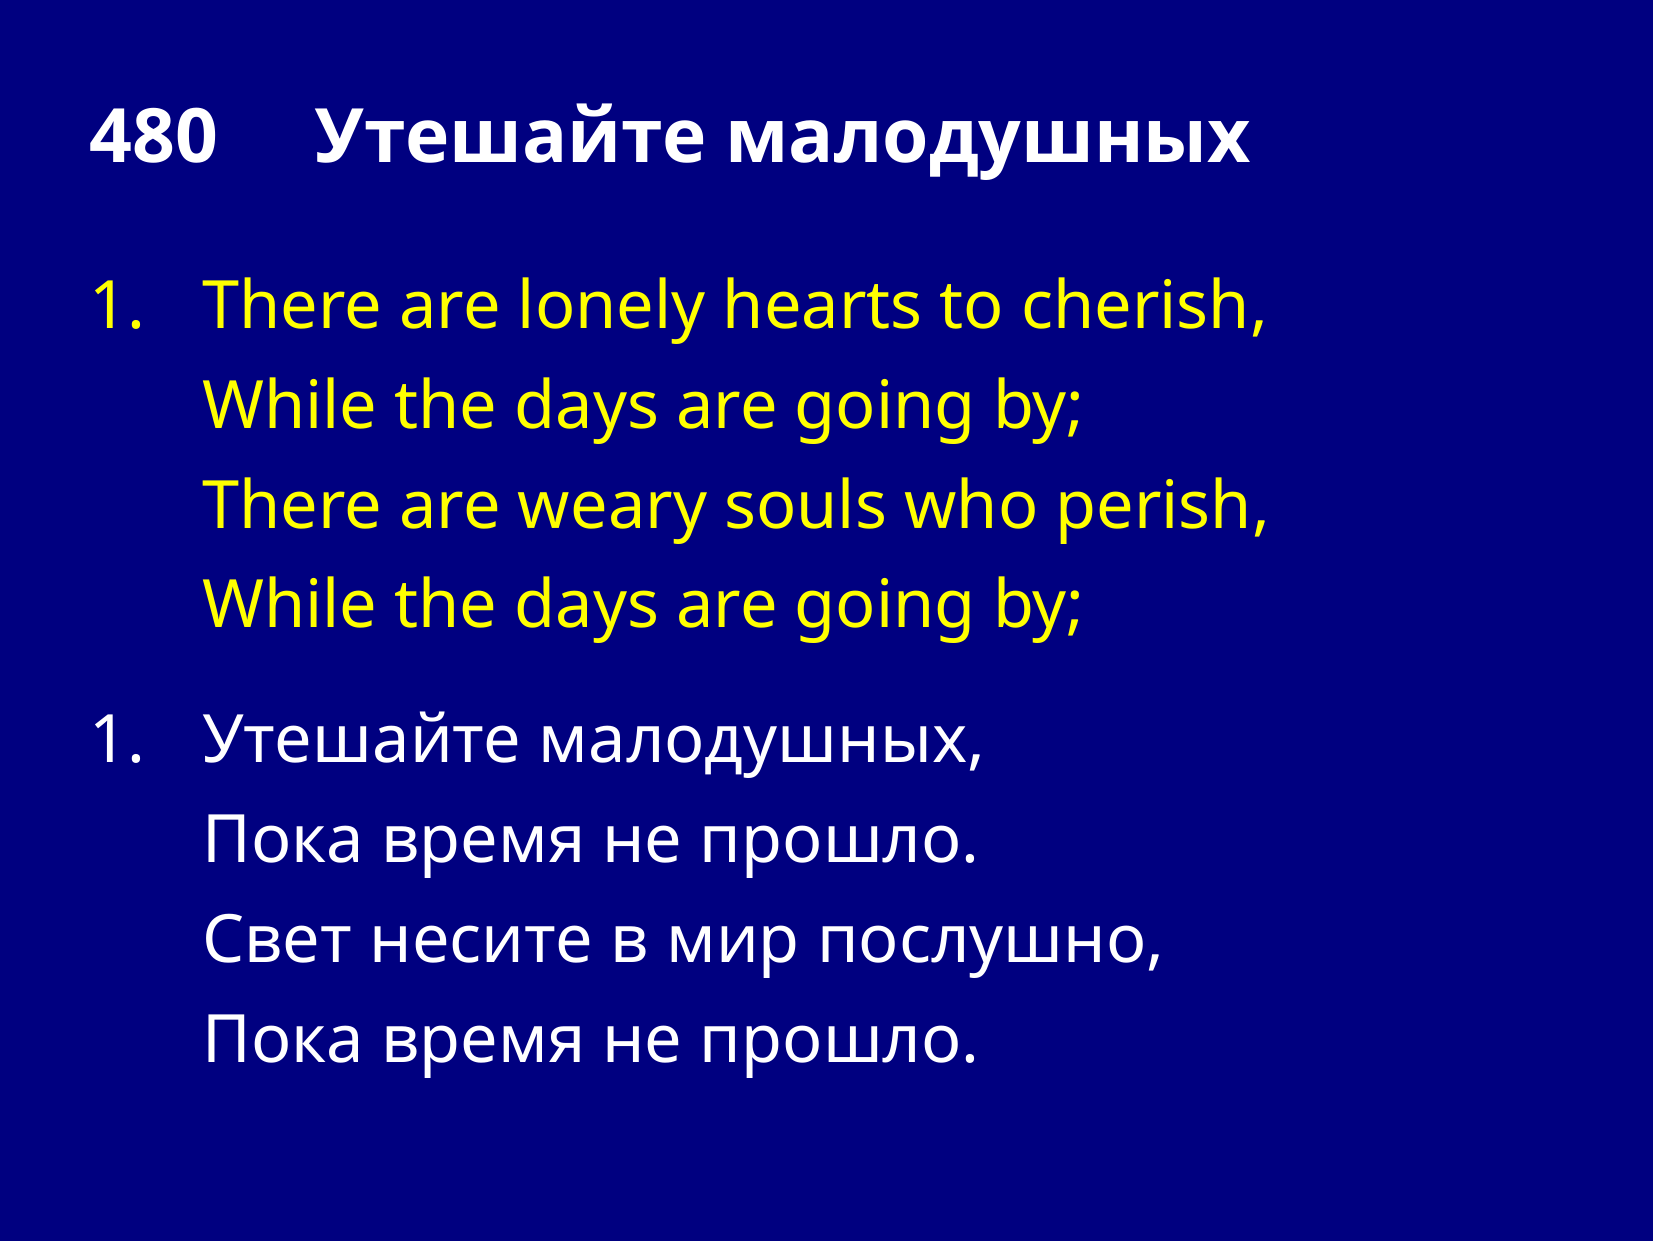

480	Утешайте малодушных
1.	There are lonely hearts to cherish,
	While the days are going by;
	There are weary souls who perish,
	While the days are going by;
1.	Утешайте малодушных,
	Пока время не прошло.
	Свет несите в мир послушно,
	Пока время не прошло.